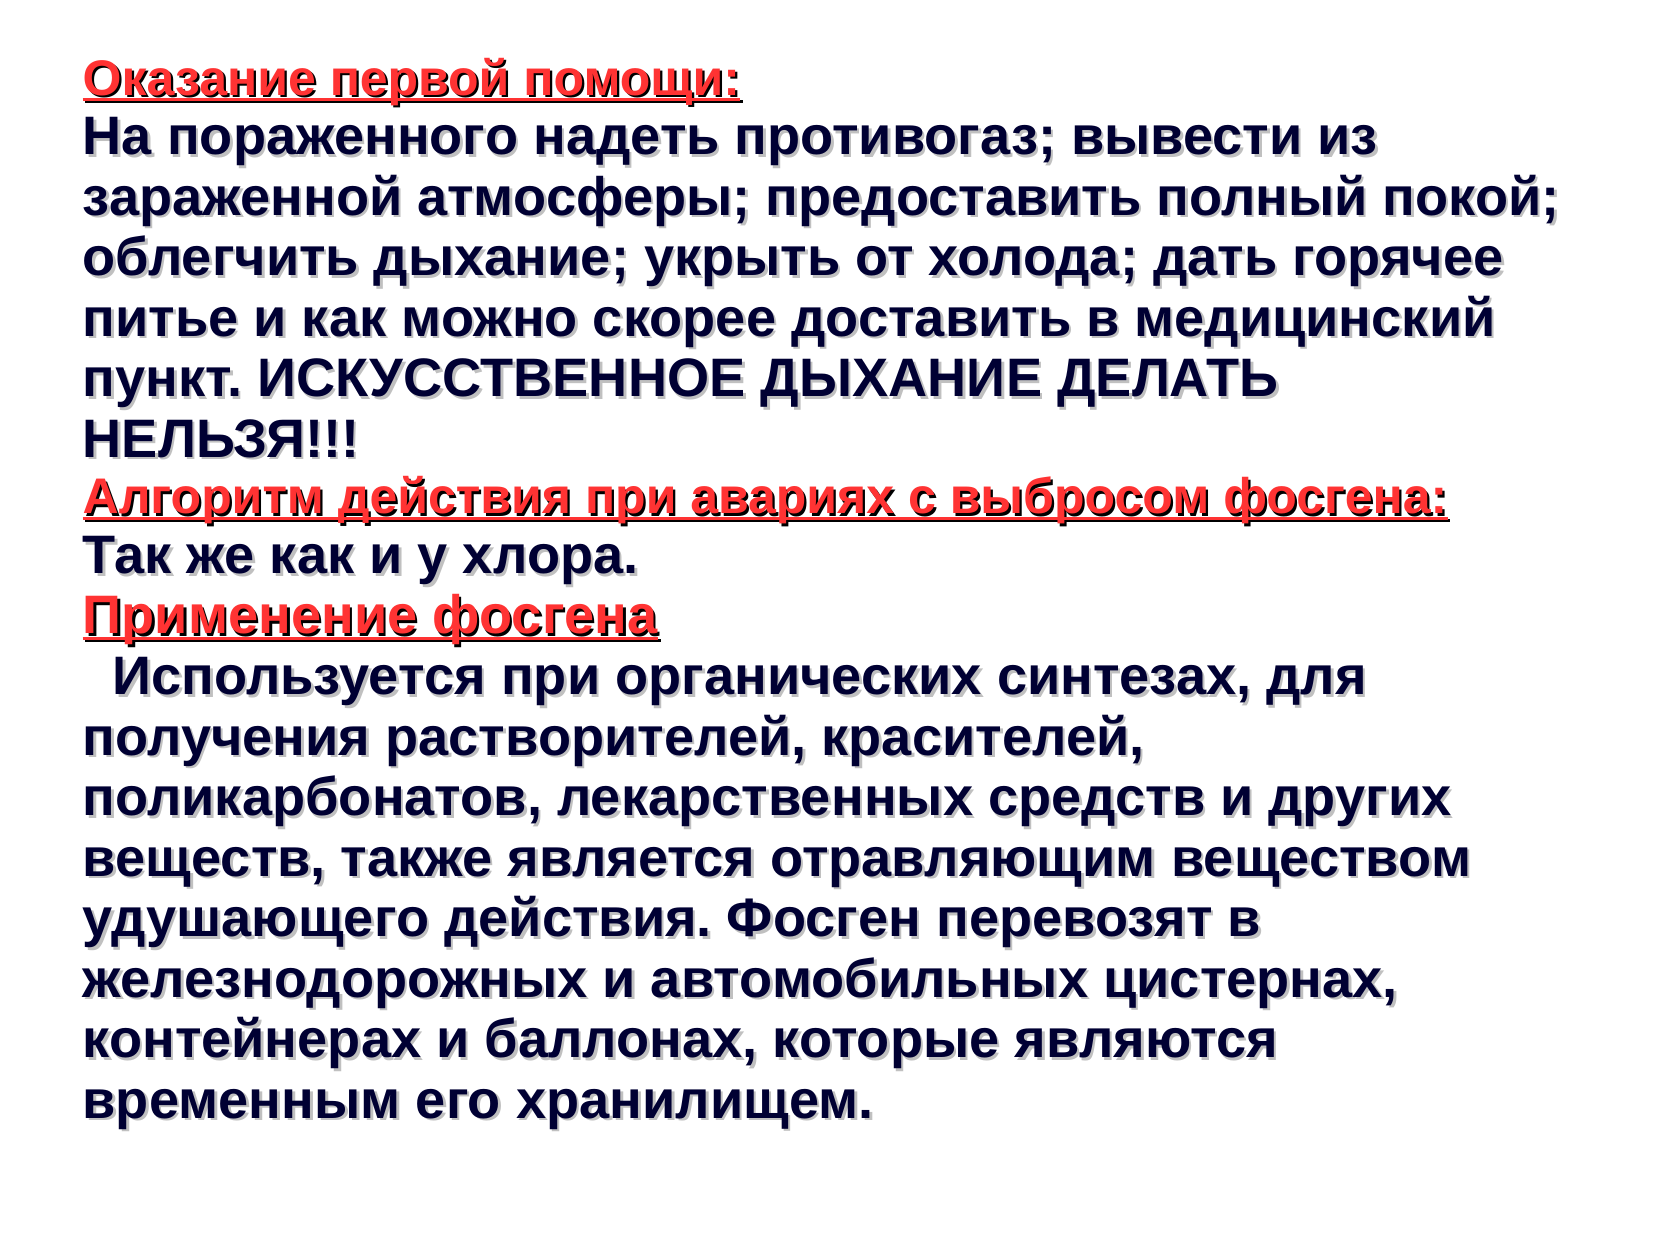

# Оказание первой помощи: На пораженного надеть противогаз; вывести из зараженной атмосферы; предоставить полный покой; облегчить дыхание; укрыть от холода; дать горячее питье и как можно скорее доставить в медицинский пункт. ИСКУССТВЕННОЕ ДЫХАНИЕ ДЕЛАТЬ НЕЛЬЗЯ!!! Алгоритм действия при авариях с выбросом фосгена: Так же как и у хлора. Применение фосгена Используется при органических синтезах, для получения растворителей, красителей, поликарбонатов, лекарственных средств и других веществ, также является отравляющим веществом удушающего действия. Фосген перевозят в железнодорожных и автомобильных цистернах, контейнерах и баллонах, которые являются временным его хранилищем.